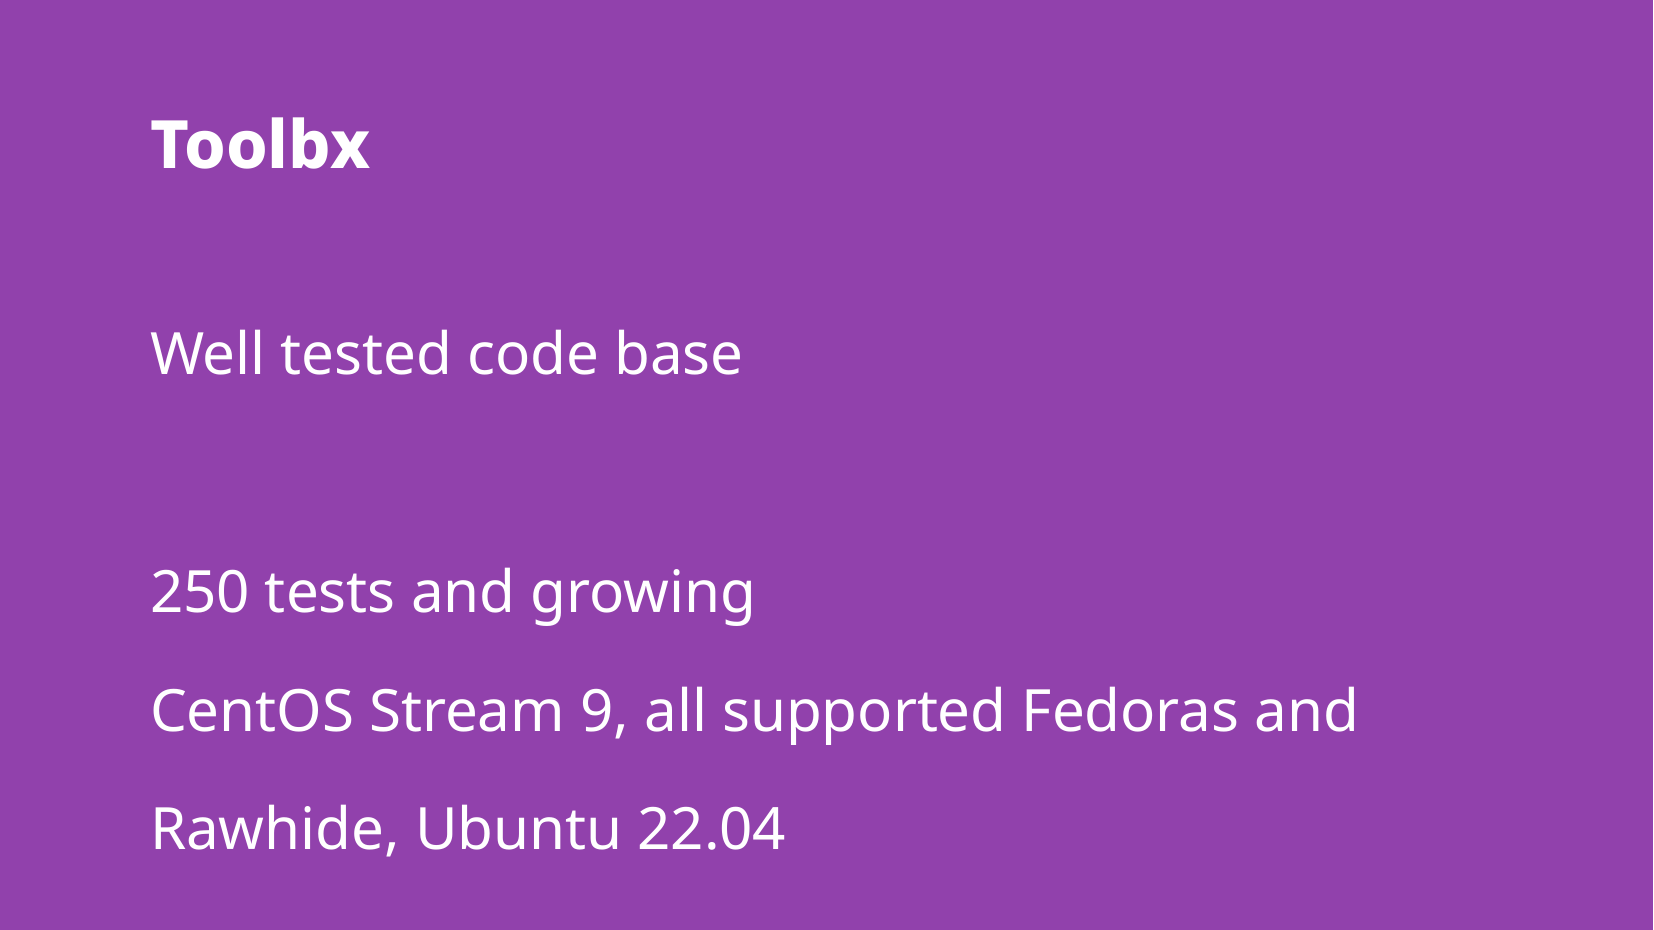

# Toolbx
Well tested code base
250 tests and growing
CentOS Stream 9, all supported Fedoras and Rawhide, Ubuntu 22.04